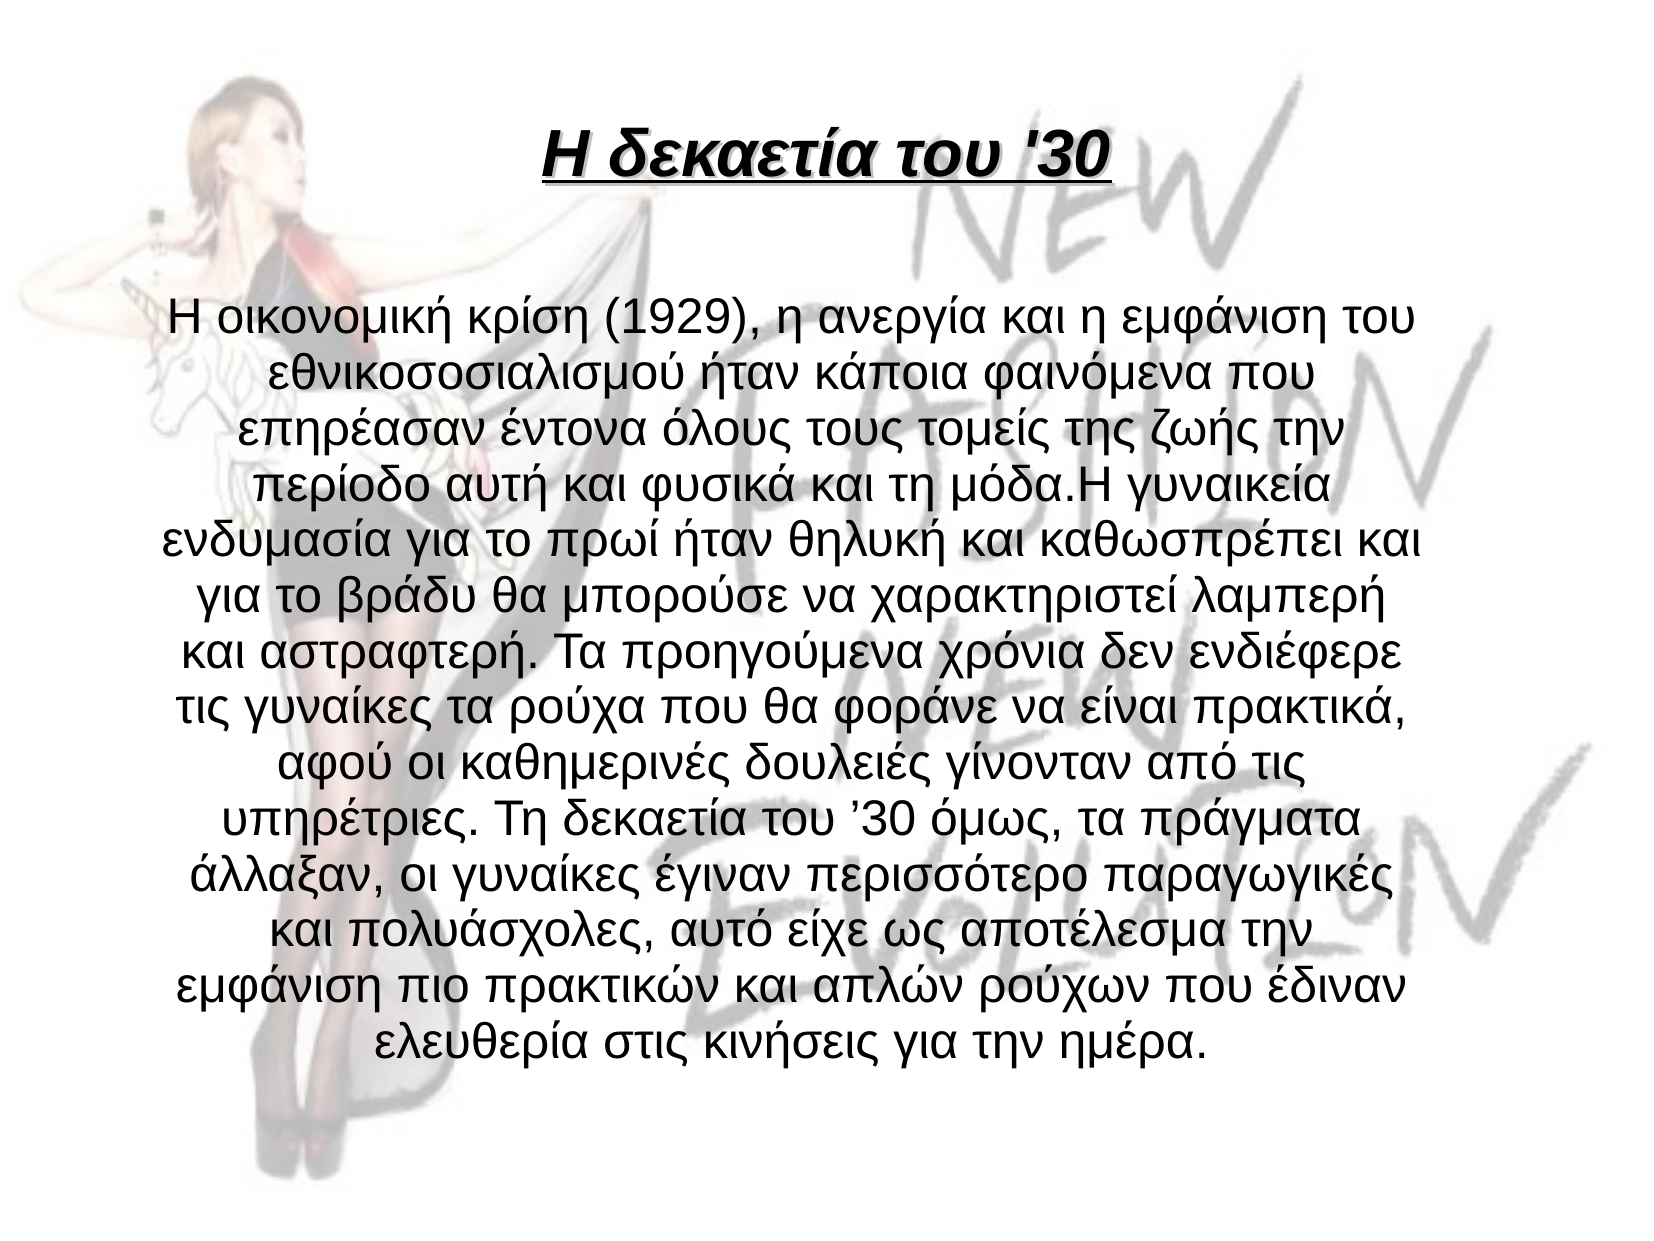

Η οικονομική κρίση (1929), η ανεργία και η εμφάνιση του εθνικοσοσιαλισμού ήταν κάποια φαινόμενα που επηρέασαν έντονα όλους τους τομείς της ζωής την περίοδο αυτή και φυσικά και τη μόδα.Η γυναικεία ενδυμασία για το πρωί ήταν θηλυκή και καθωσπρέπει και για το βράδυ θα μπορούσε να χαρακτηριστεί λαμπερή και αστραφτερή. Τα προηγούμενα χρόνια δεν ενδιέφερε τις γυναίκες τα ρούχα που θα φοράνε να είναι πρακτικά, αφού οι καθημερινές δουλειές γίνονταν από τις υπηρέτριες. Τη δεκαετία του ’30 όμως, τα πράγματα άλλαξαν, οι γυναίκες έγιναν περισσότερο παραγωγικές και πολυάσχολες, αυτό είχε ως αποτέλεσμα την εμφάνιση πιο πρακτικών και απλών ρούχων που έδιναν ελευθερία στις κινήσεις για την ημέρα.
# Η δεκαετία του '30